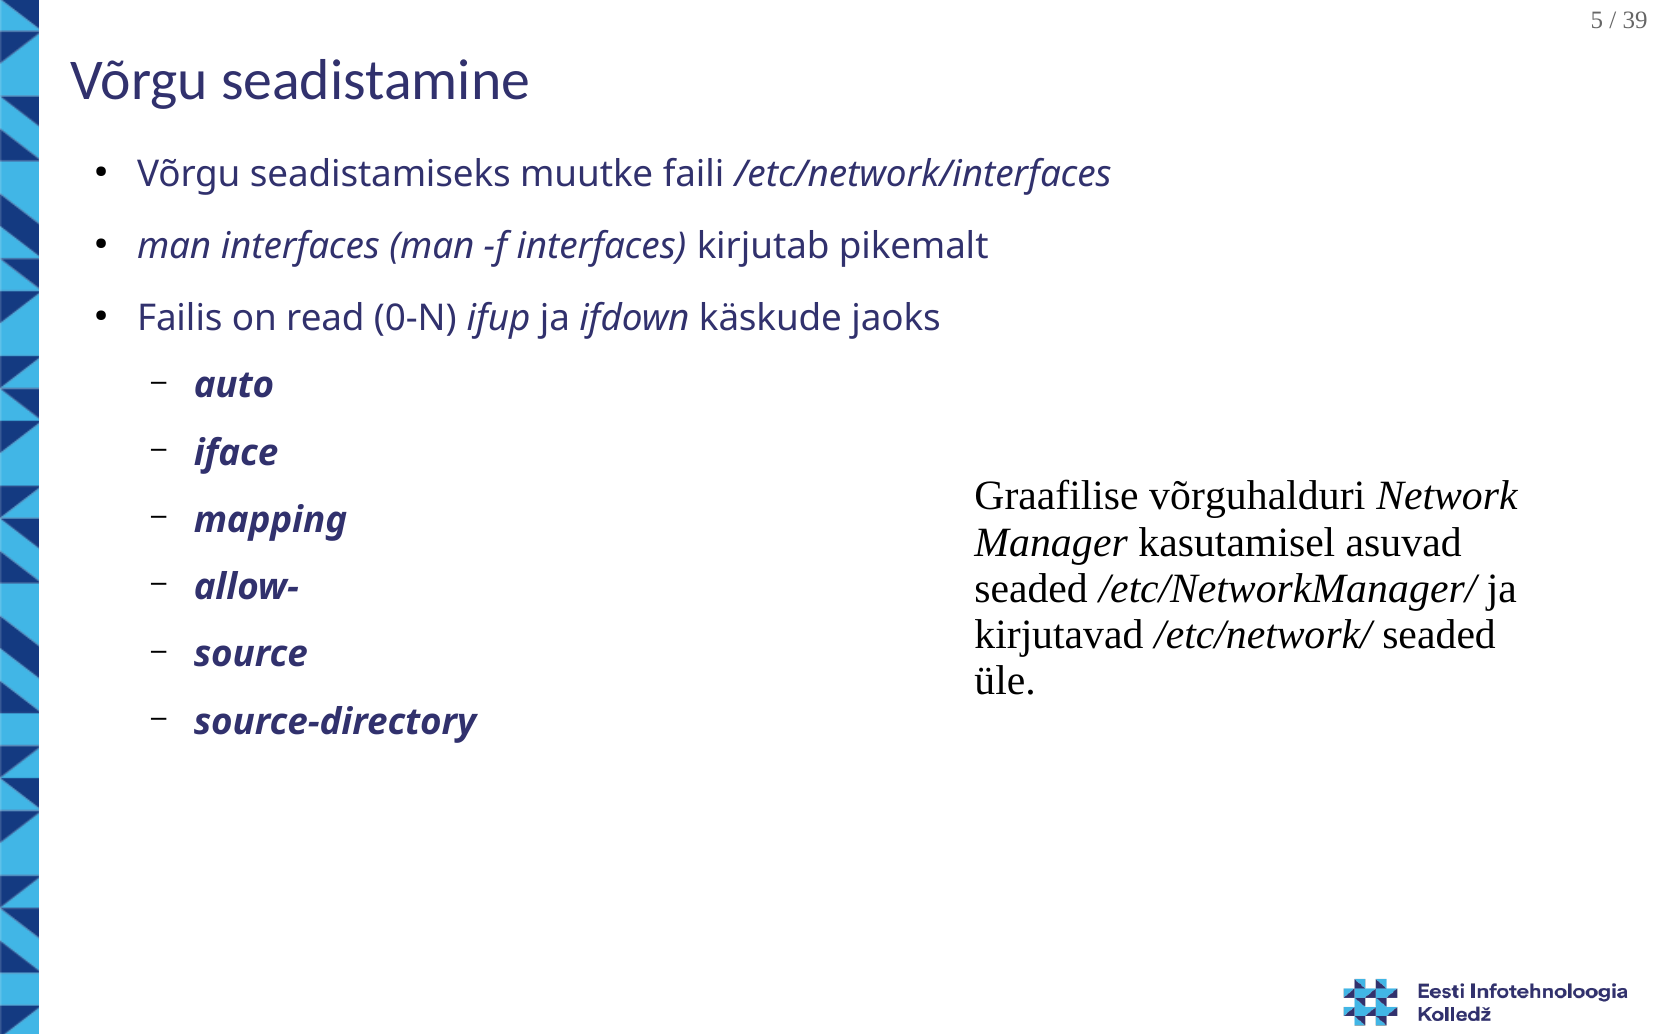

# Võrgu seadistamine
Võrgu seadistamiseks muutke faili /etc/network/interfaces
man interfaces (man -f interfaces) kirjutab pikemalt
Failis on read (0-N) ifup ja ifdown käskude jaoks
auto
iface
mapping
allow-
source
source-directory
Graafilise võrguhalduri Network Manager kasutamisel asuvad seaded /etc/NetworkManager/ ja kirjutavad /etc/network/ seaded üle.